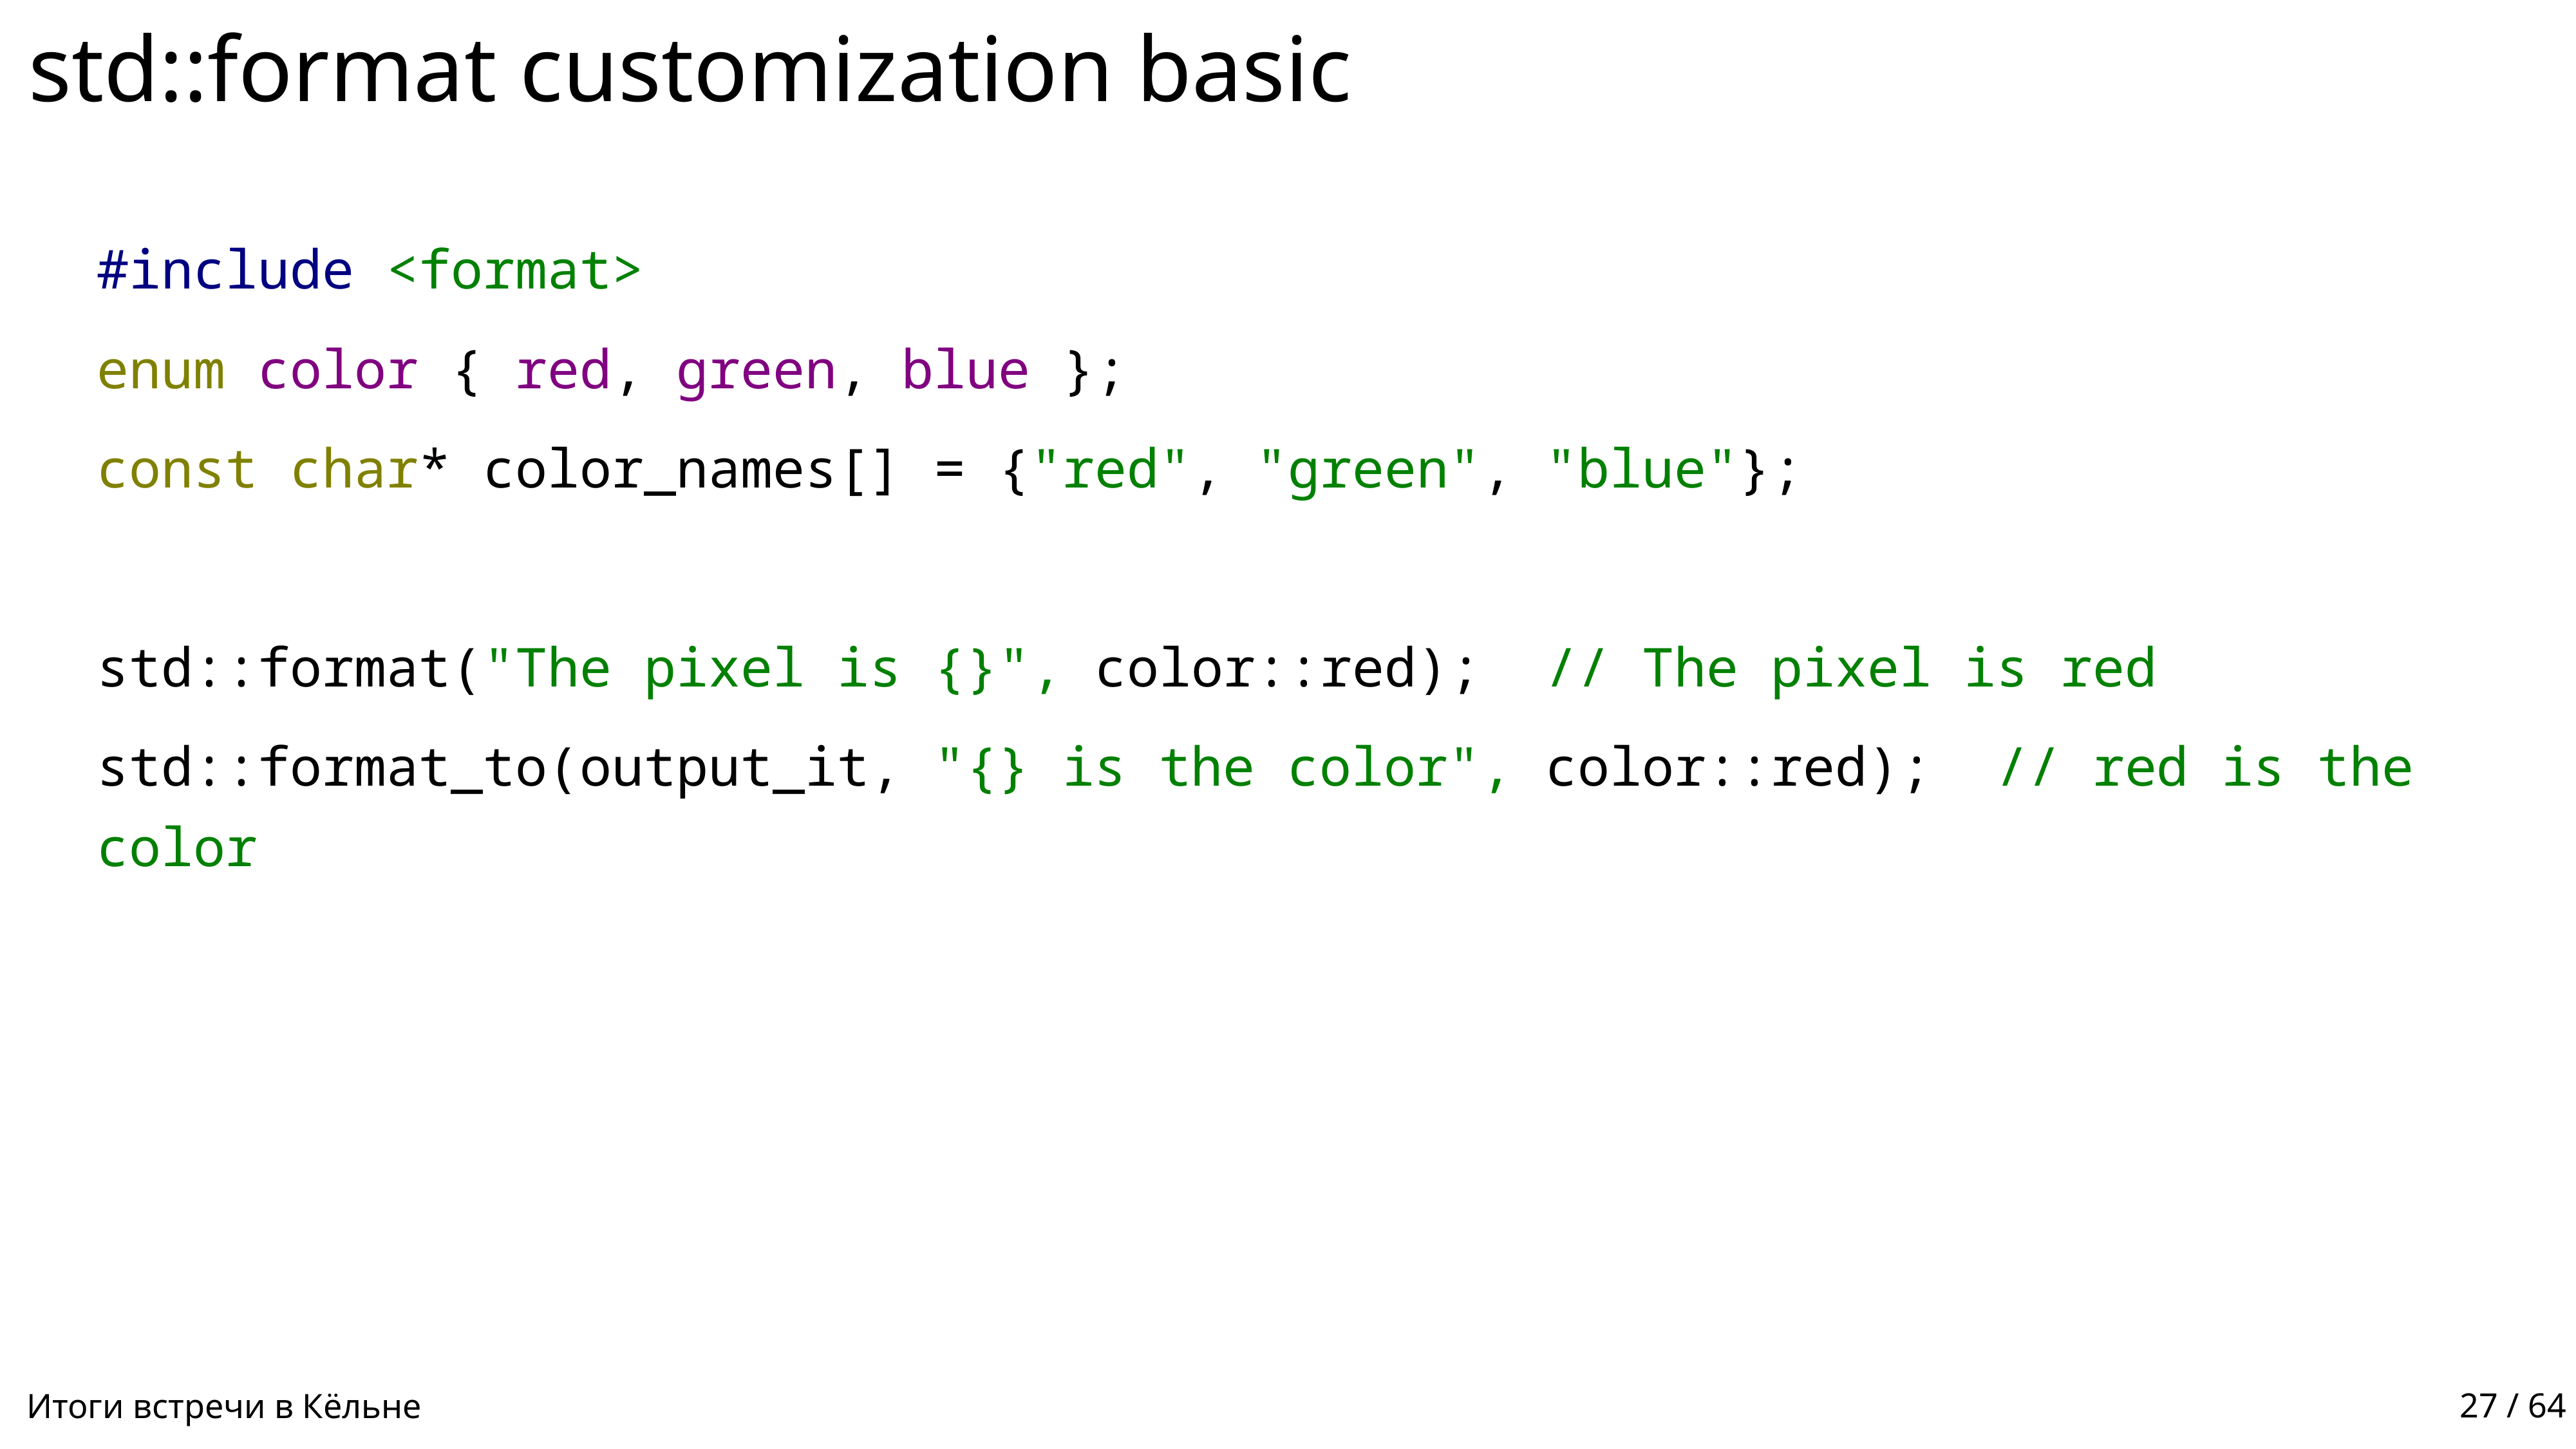

# std::format customization basic
#include <format>
enum color { red, green, blue };
const char* color_names[] = {"red", "green", "blue"};
std::format("The pixel is {}", color::red); // The pixel is red
std::format_to(output_it, "{} is the color", color::red); // red is the color
Итоги встречи в Кёльне